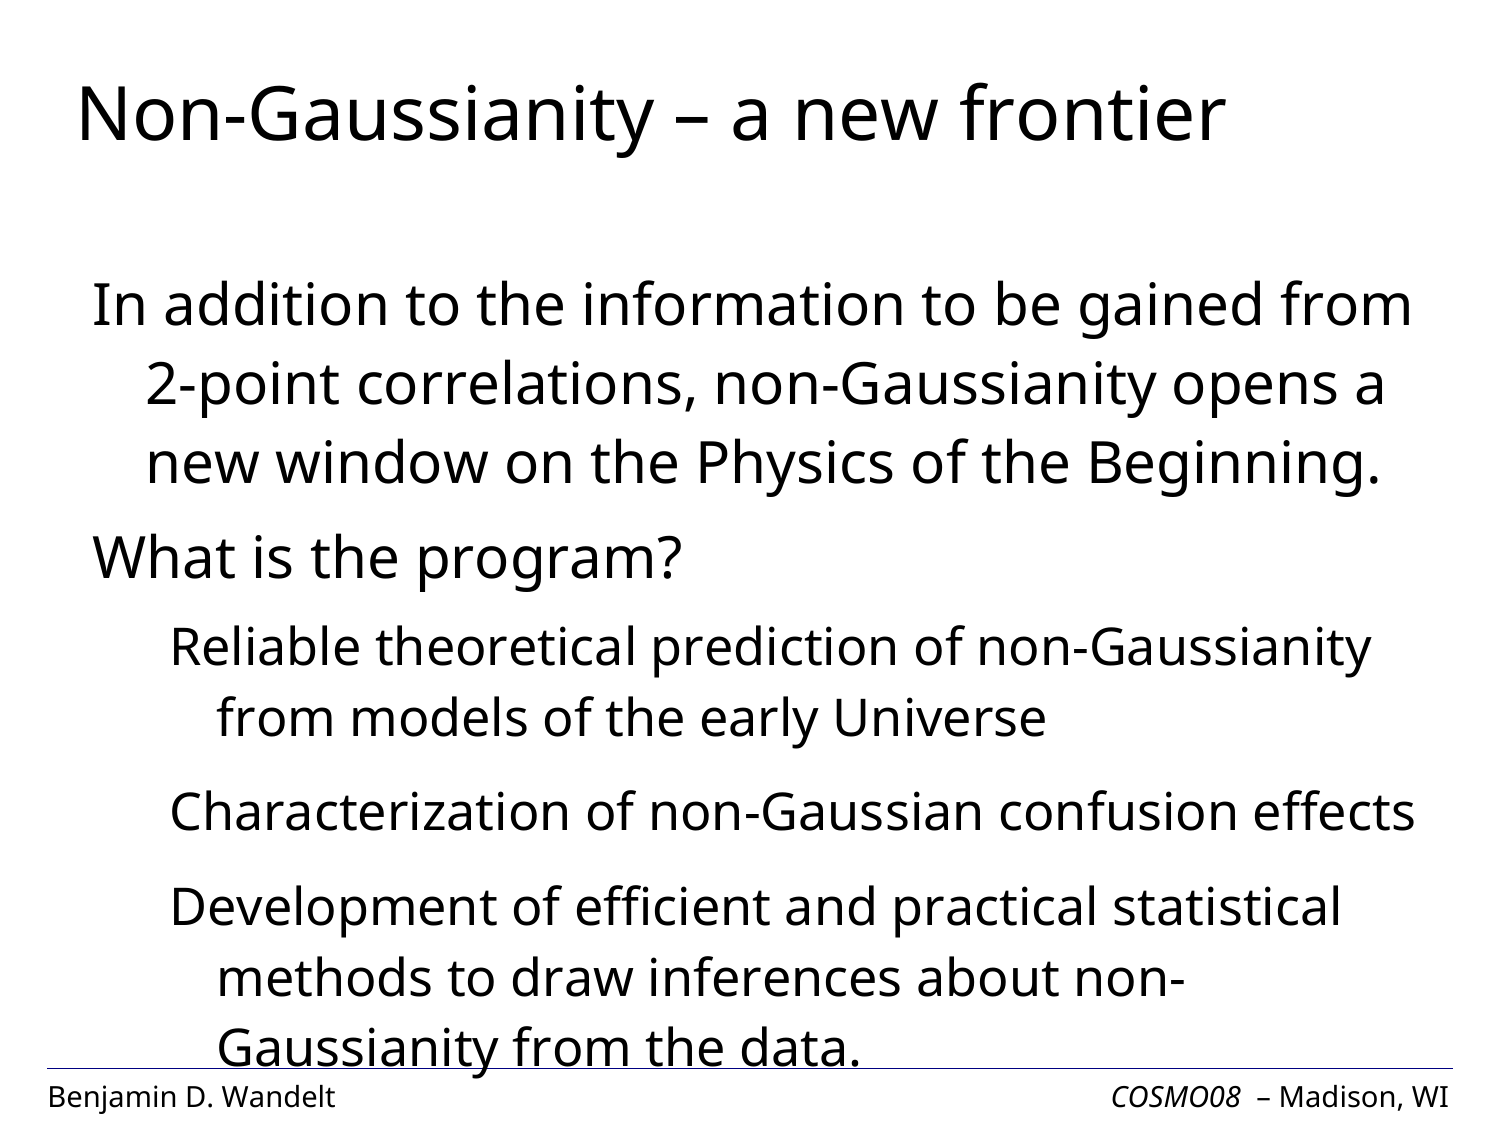

# Non-Gaussianity – a new frontier
In addition to the information to be gained from 2-point correlations, non-Gaussianity opens a new window on the Physics of the Beginning.
What is the program?
Reliable theoretical prediction of non-Gaussianity from models of the early Universe
Characterization of non-Gaussian confusion effects
Development of efficient and practical statistical methods to draw inferences about non-Gaussianity from the data.
August 2, 2008